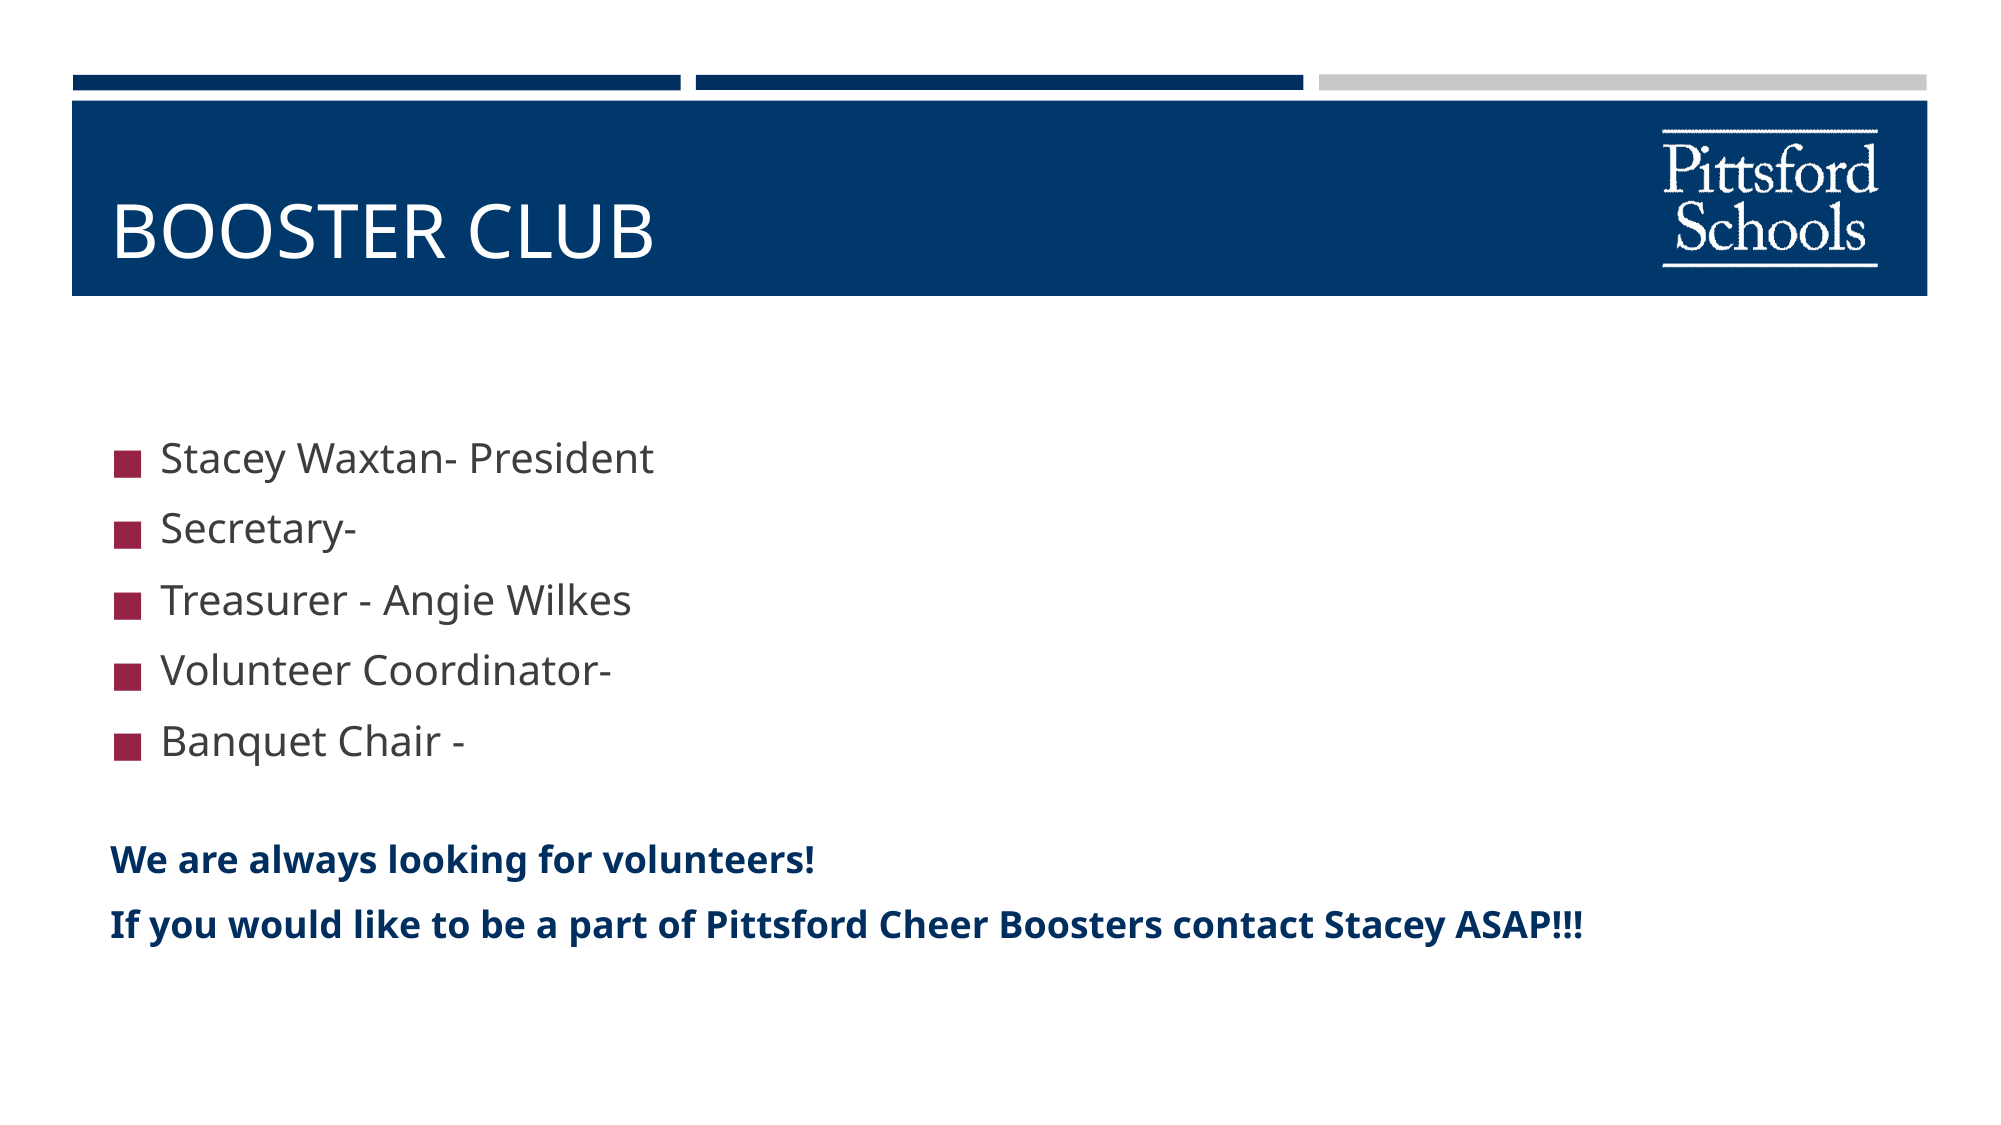

# BOOSTER CLUB
Stacey Waxtan- President
Secretary-
Treasurer - Angie Wilkes
Volunteer Coordinator-
Banquet Chair -
We are always looking for volunteers!
If you would like to be a part of Pittsford Cheer Boosters contact Stacey ASAP!!!